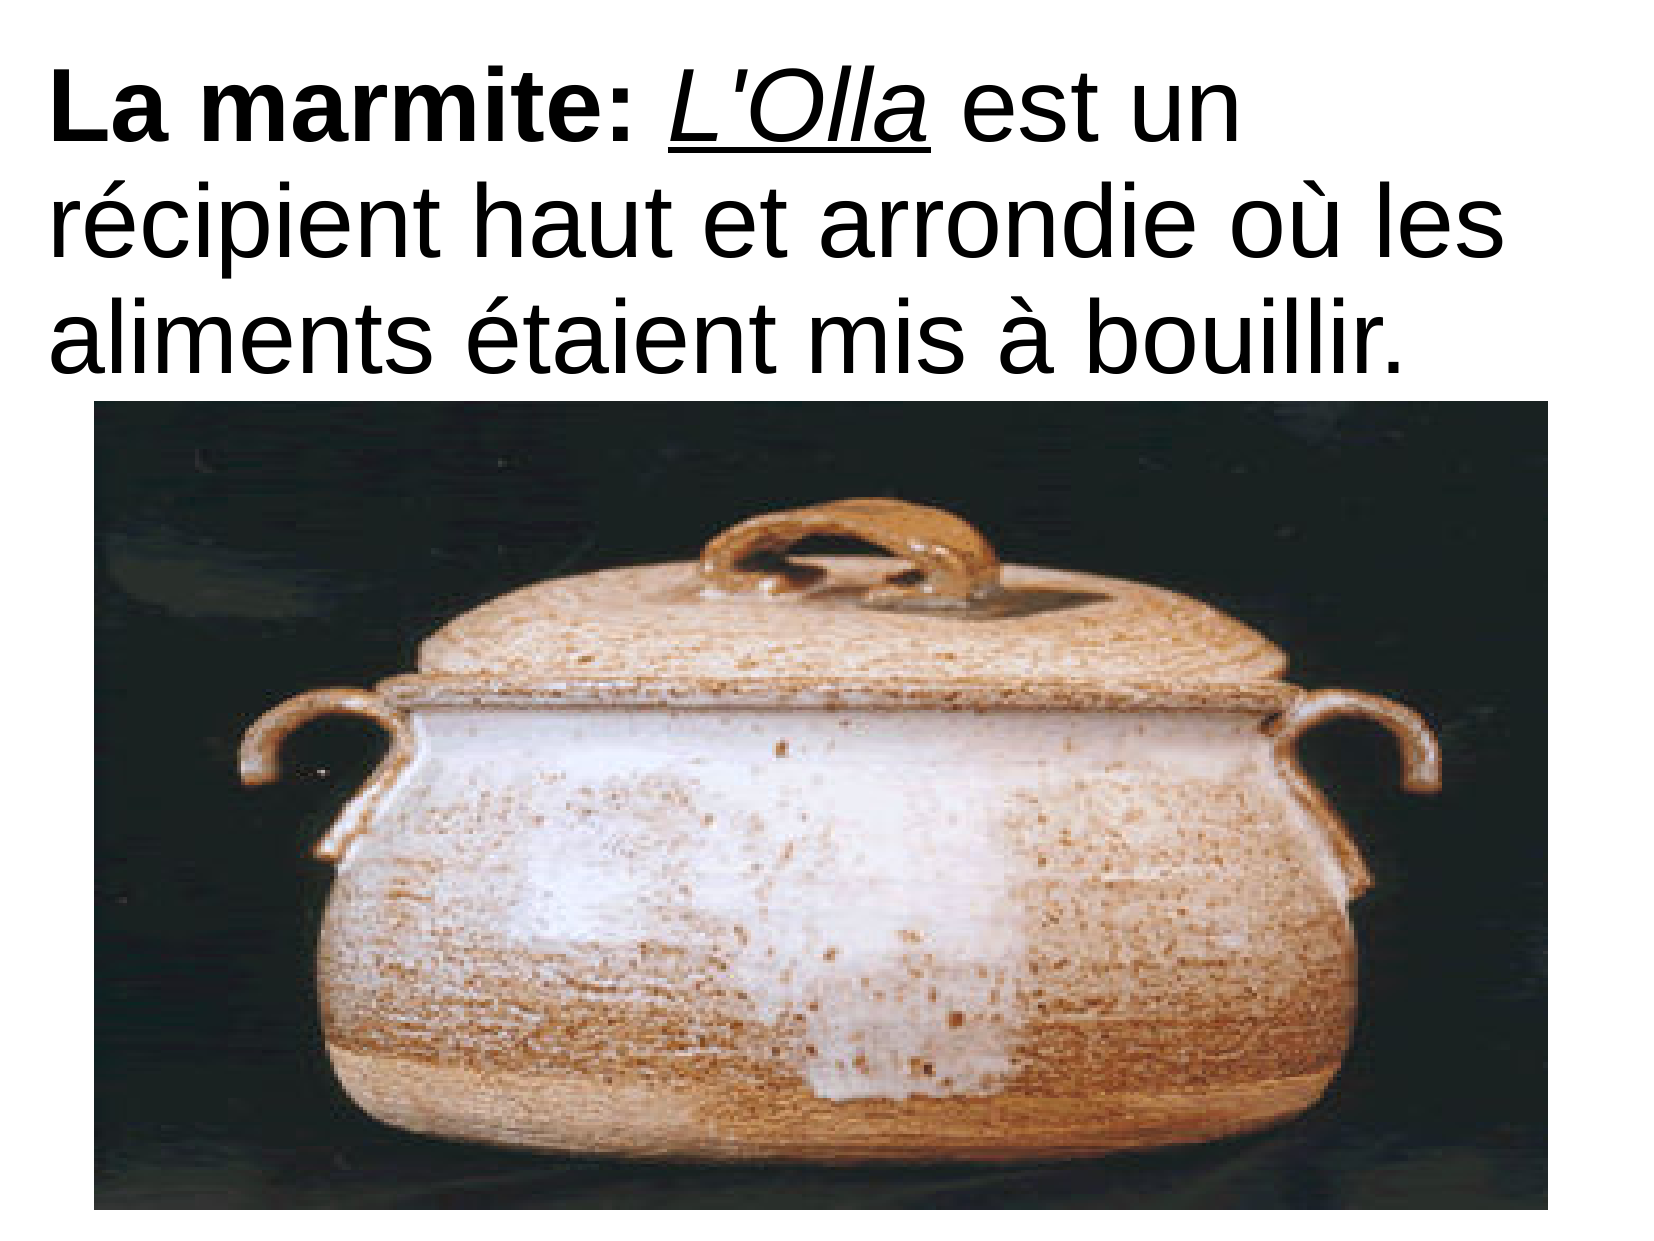

# La marmite: L'Olla est un récipient haut et arrondie où les aliments étaient mis à bouillir.